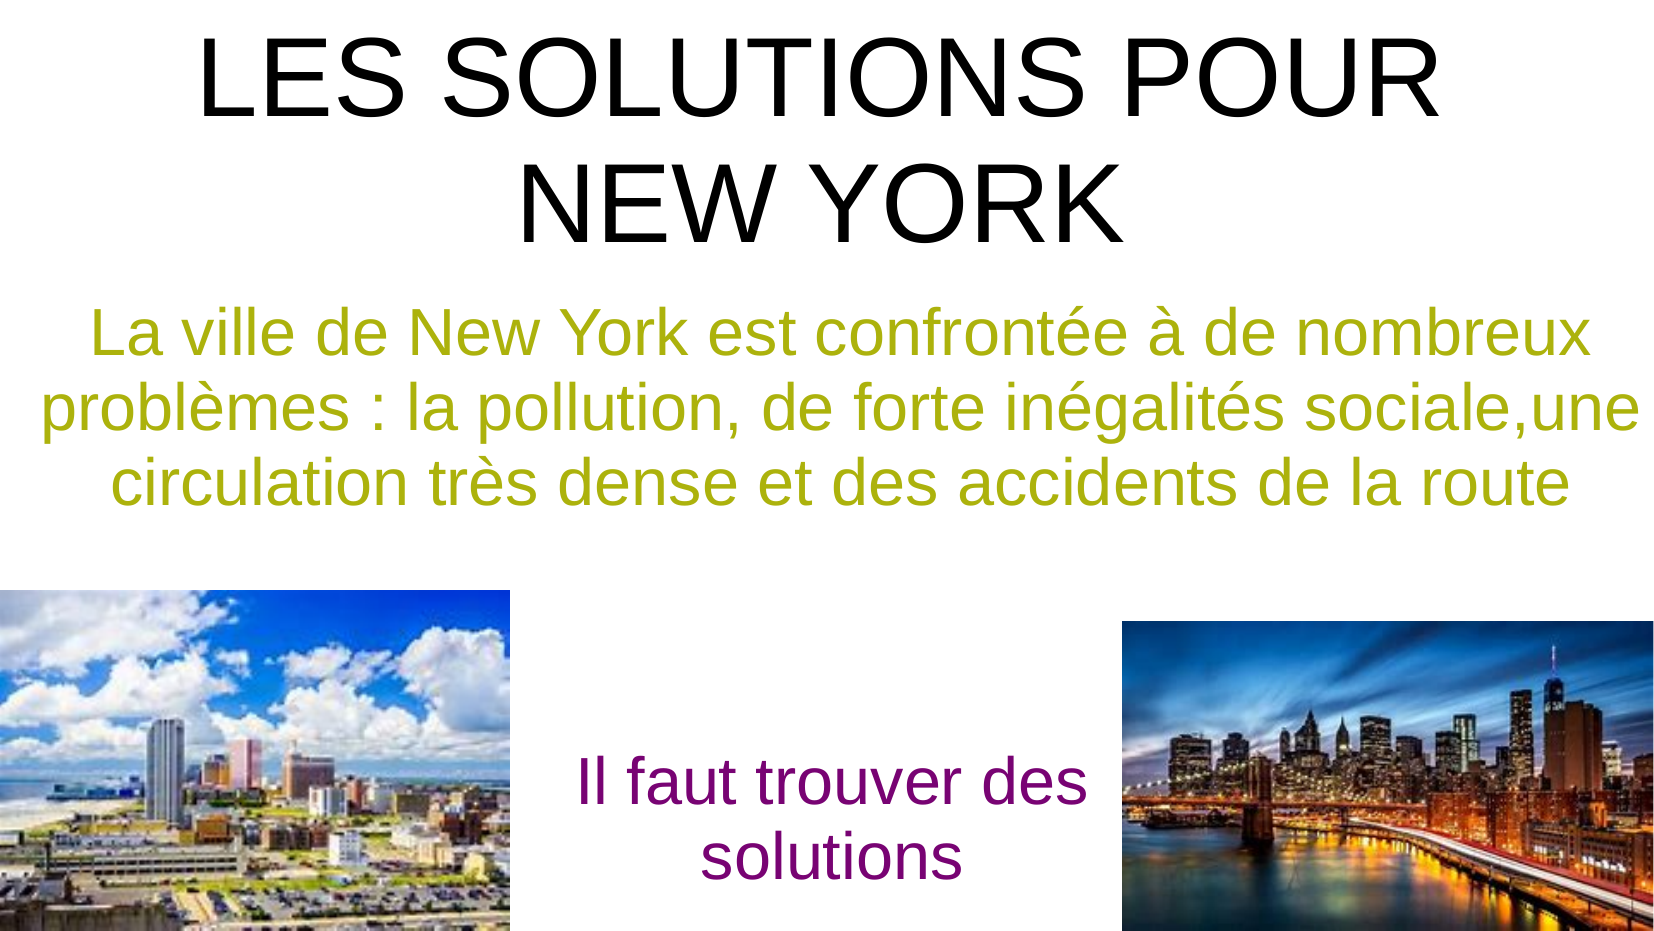

# LES SOLUTIONS POUR NEW YORK
La ville de New York est confrontée à de nombreux problèmes : la pollution, de forte inégalités sociale,une circulation très dense et des accidents de la route
Il faut trouver des
solutions